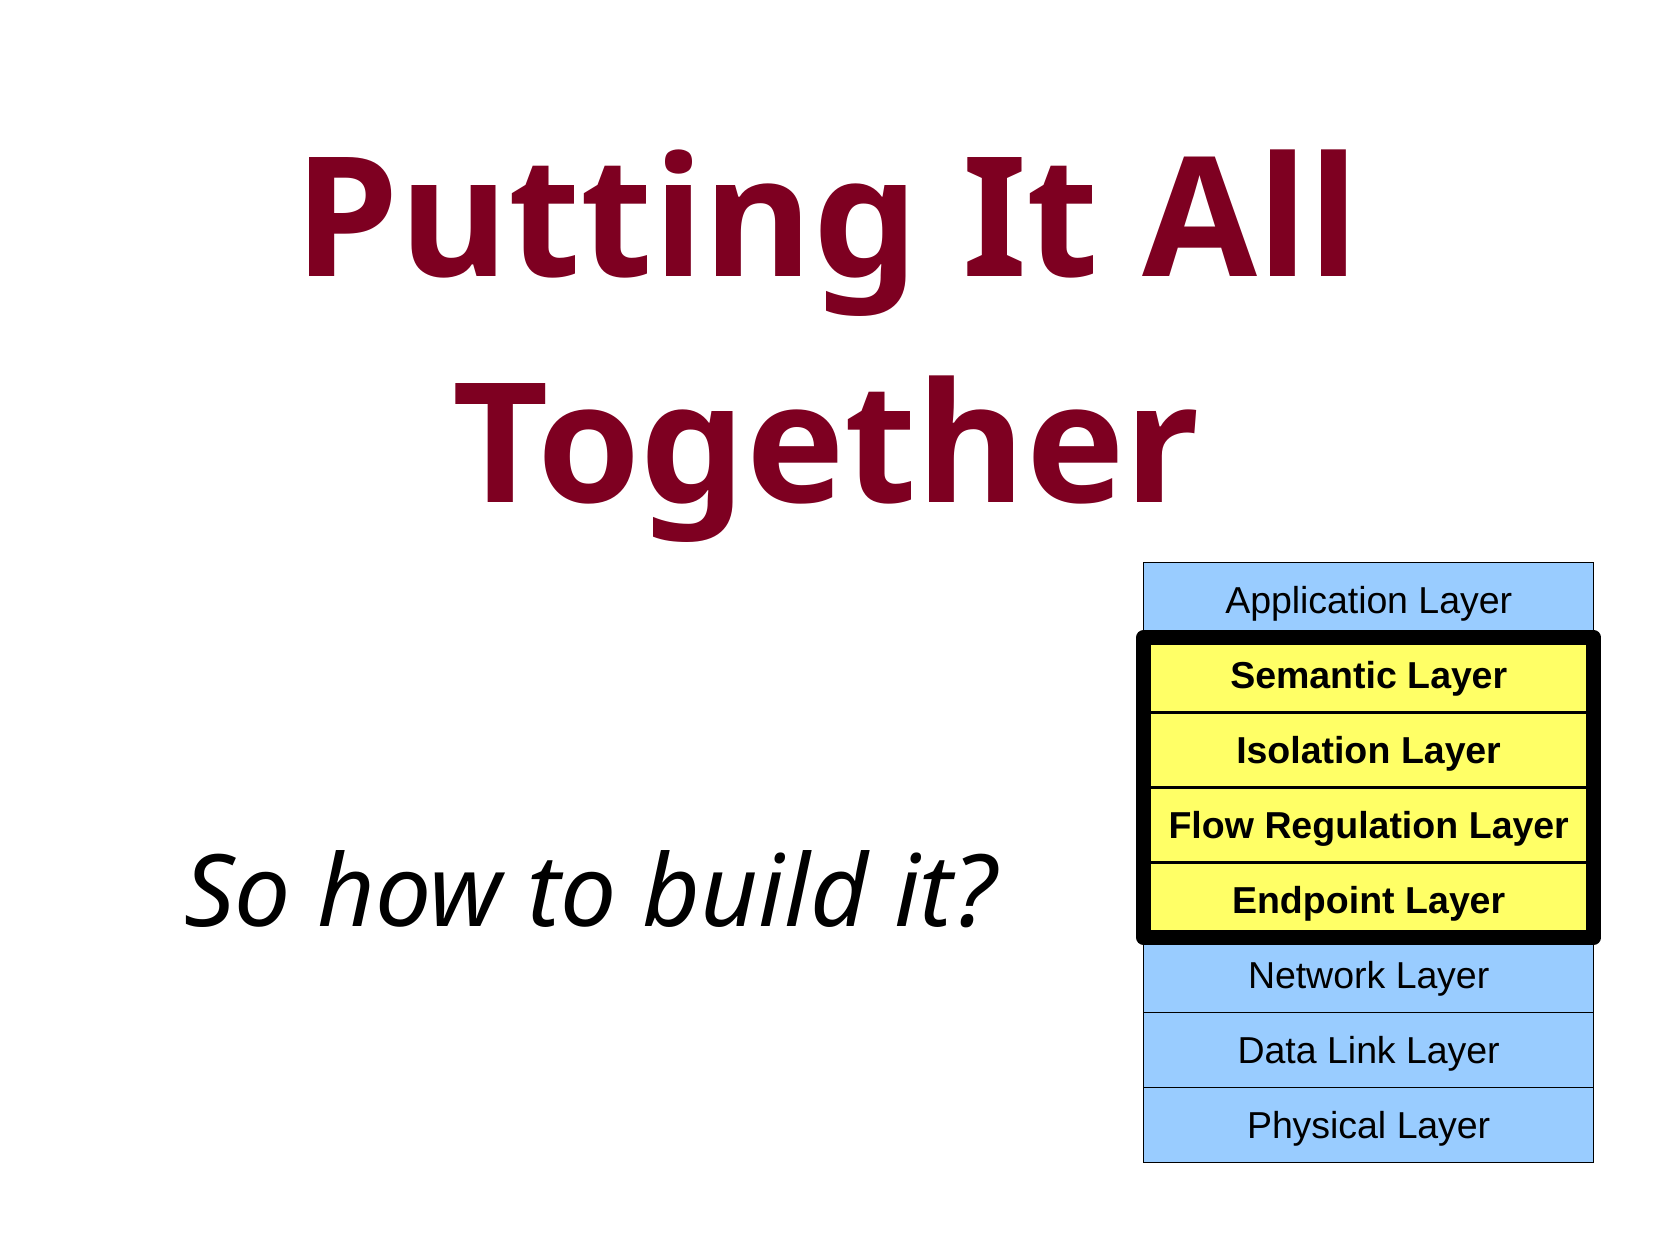

# Putting It All Together
Application Layer
So how to build it?
Semantic Layer
Isolation Layer
Flow Regulation Layer
Endpoint Layer
Network Layer
Data Link Layer
Physical Layer